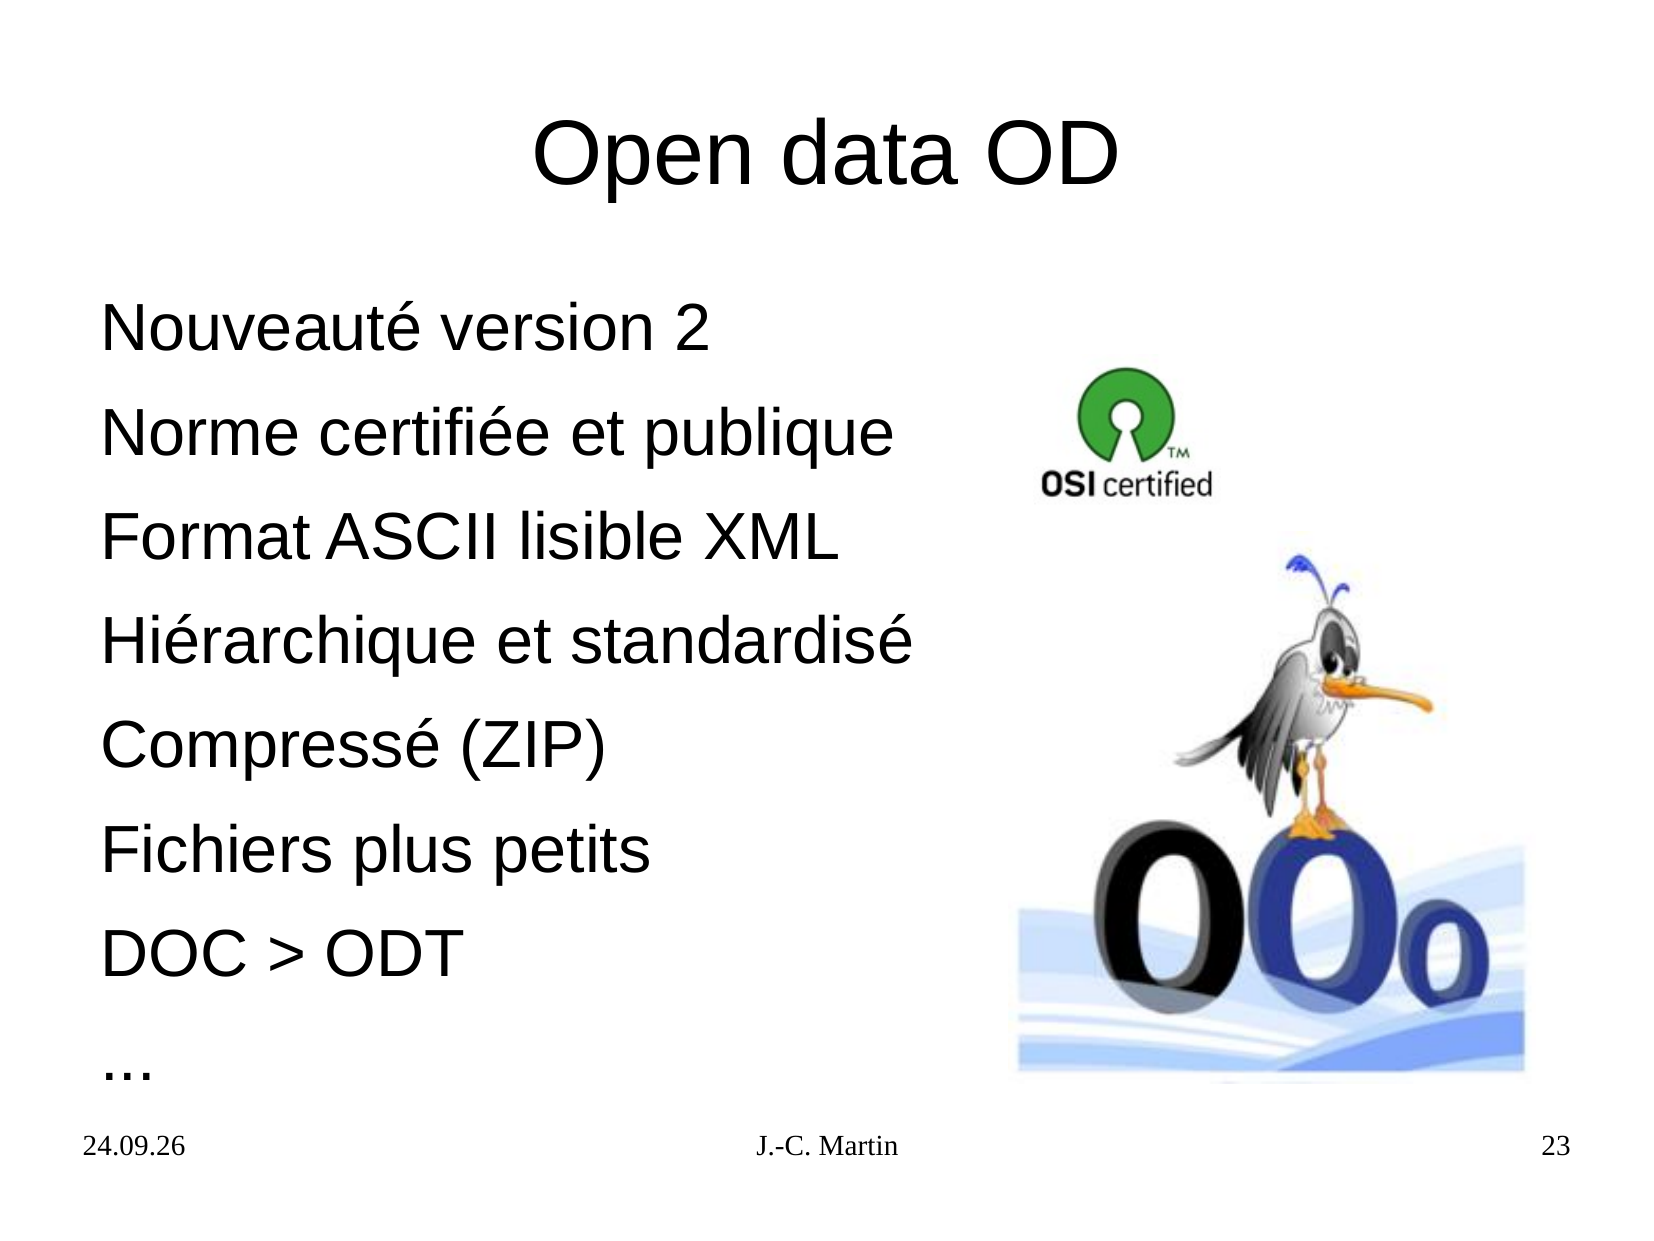

# Open data OD
Nouveauté version 2
Norme certifiée et publique
Format ASCII lisible XML
Hiérarchique et standardisé
Compressé (ZIP)
Fichiers plus petits
DOC > ODT
...
J.-C. Martin
23